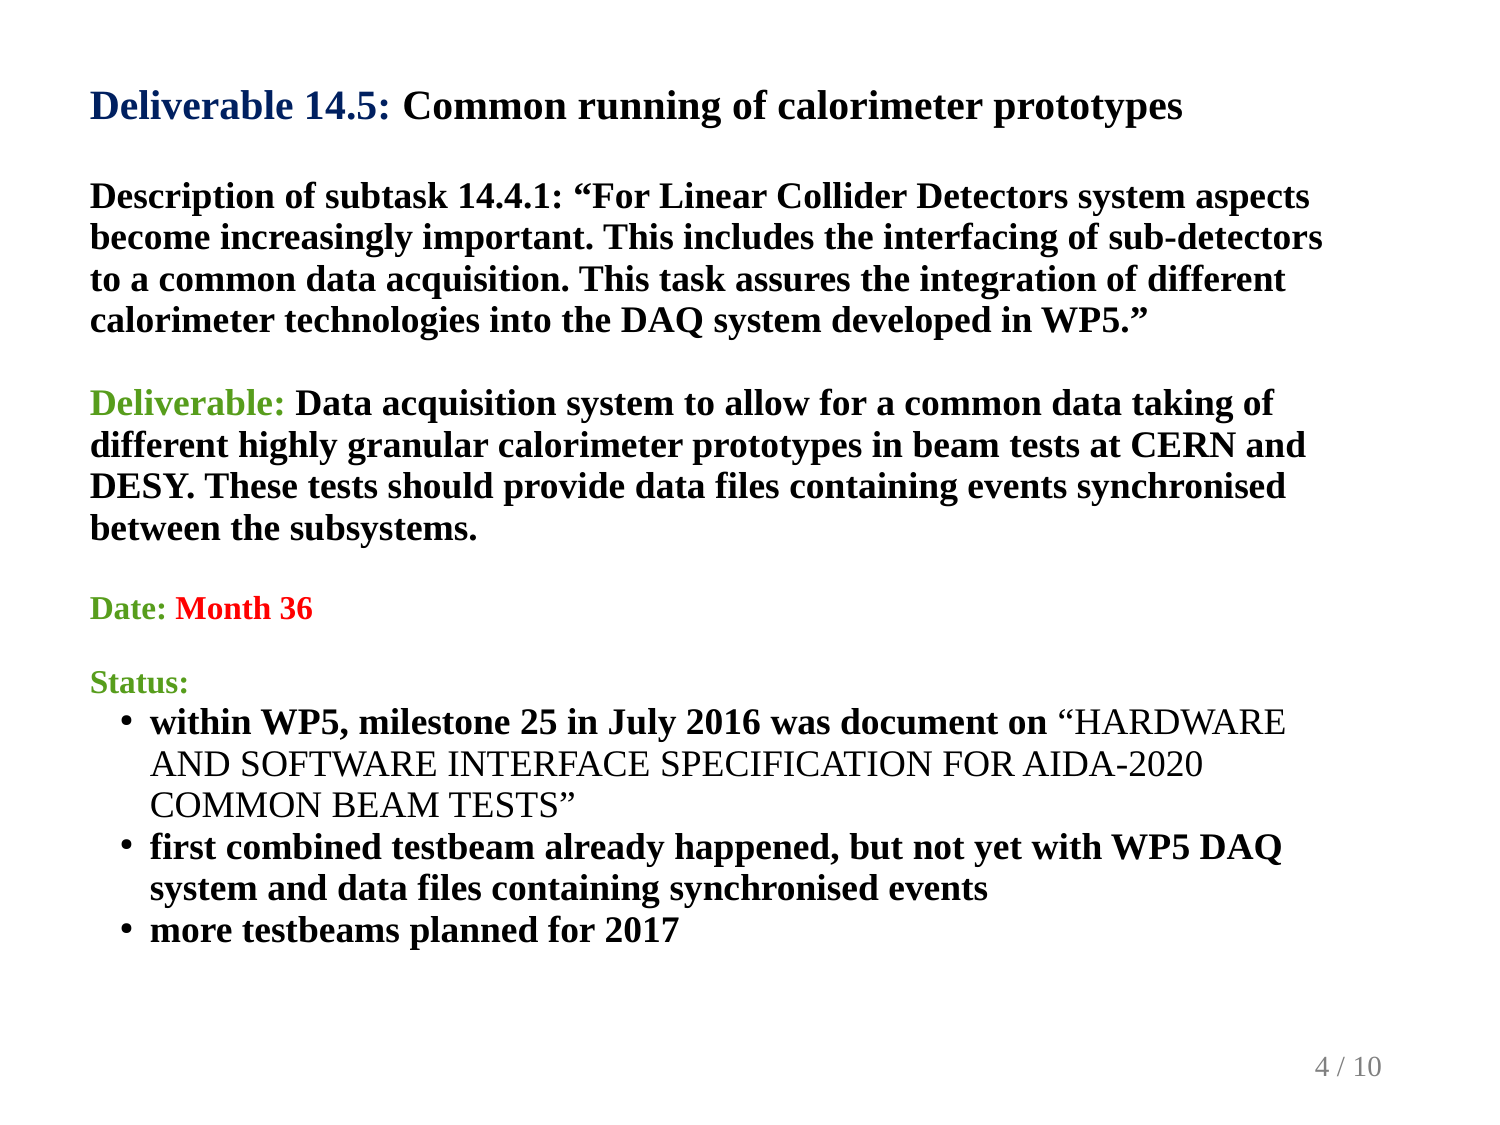

Deliverable 14.5: Common running of calorimeter prototypes
Description of subtask 14.4.1: “For Linear Collider Detectors system aspects become increasingly important. This includes the interfacing of sub-detectors to a common data acquisition. This task assures the integration of different calorimeter technologies into the DAQ system developed in WP5.”
Deliverable: Data acquisition system to allow for a common data taking of different highly granular calorimeter prototypes in beam tests at CERN and DESY. These tests should provide data files containing events synchronised between the subsystems.
Date: Month 36
Status:
within WP5, milestone 25 in July 2016 was document on “HARDWARE AND SOFTWARE INTERFACE SPECIFICATION FOR AIDA-2020 COMMON BEAM TESTS”
first combined testbeam already happened, but not yet with WP5 DAQ system and data files containing synchronised events
more testbeams planned for 2017
4